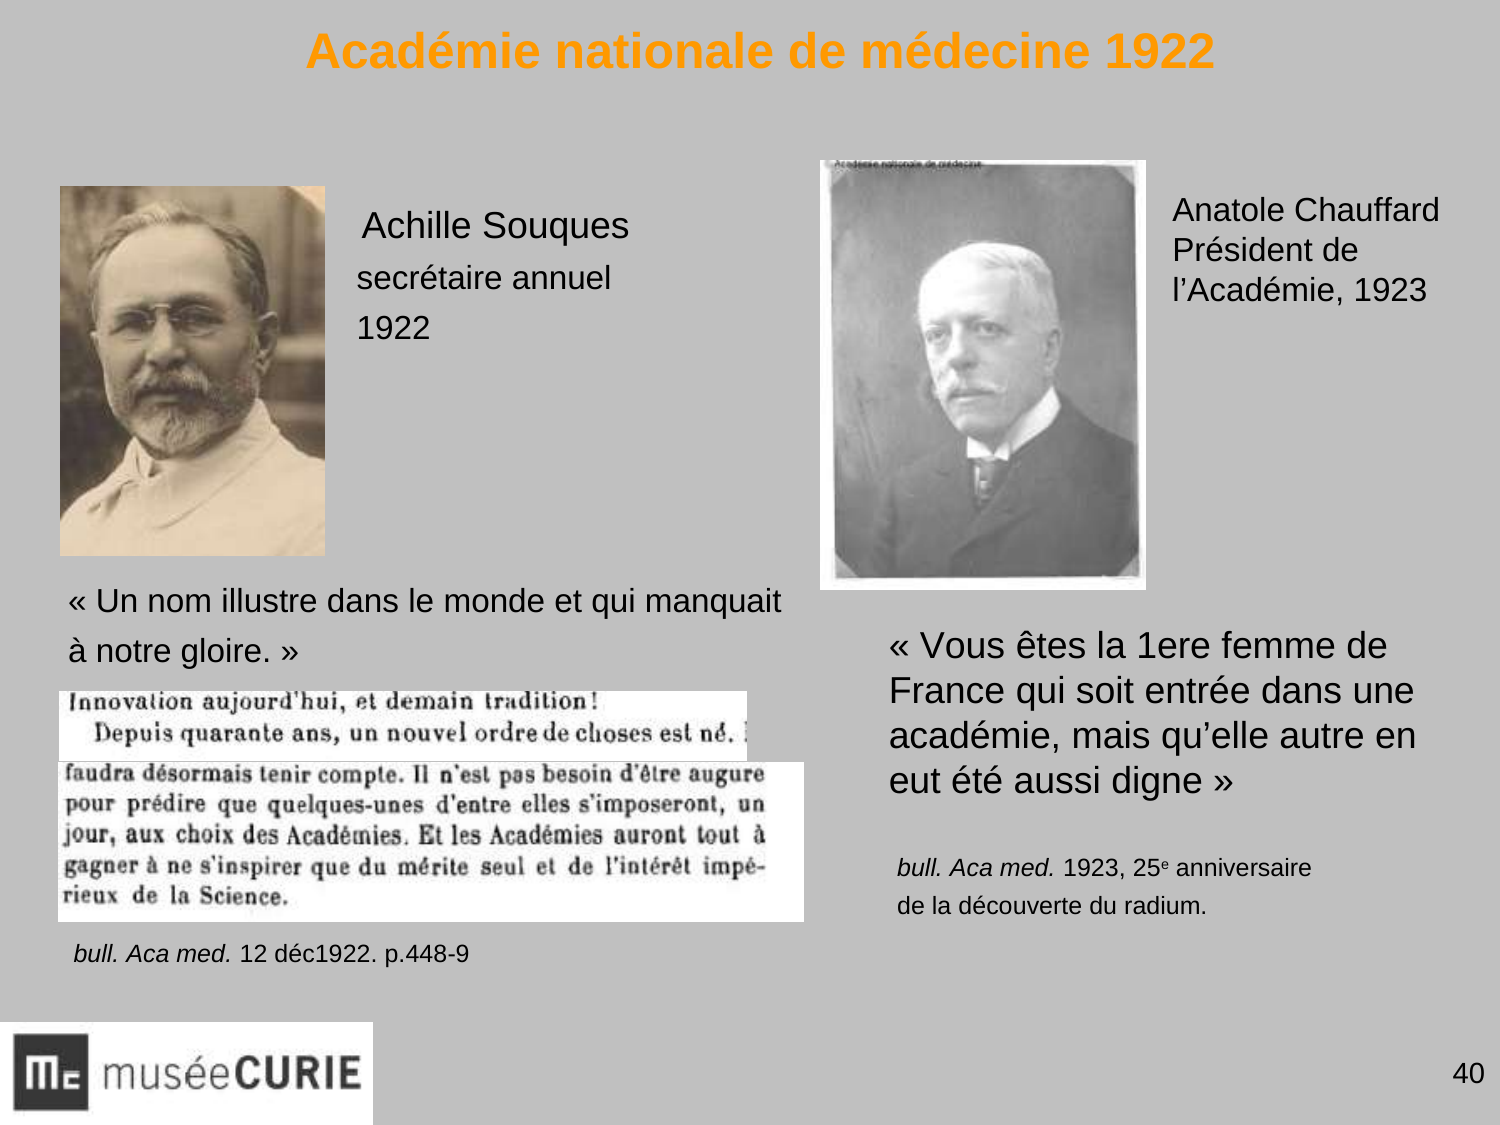

Académie nationale de médecine 1922
Anatole Chauffard
Président de l’Académie, 1923
Achille Souques
secrétaire annuel 1922
« Un nom illustre dans le monde et qui manquait à notre gloire. »
« Vous êtes la 1ere femme de France qui soit entrée dans une académie, mais qu’elle autre en eut été aussi digne »
bull. Aca med. 1923, 25e anniversaire
de la découverte du radium.
bull. Aca med. 12 déc1922. p.448-9